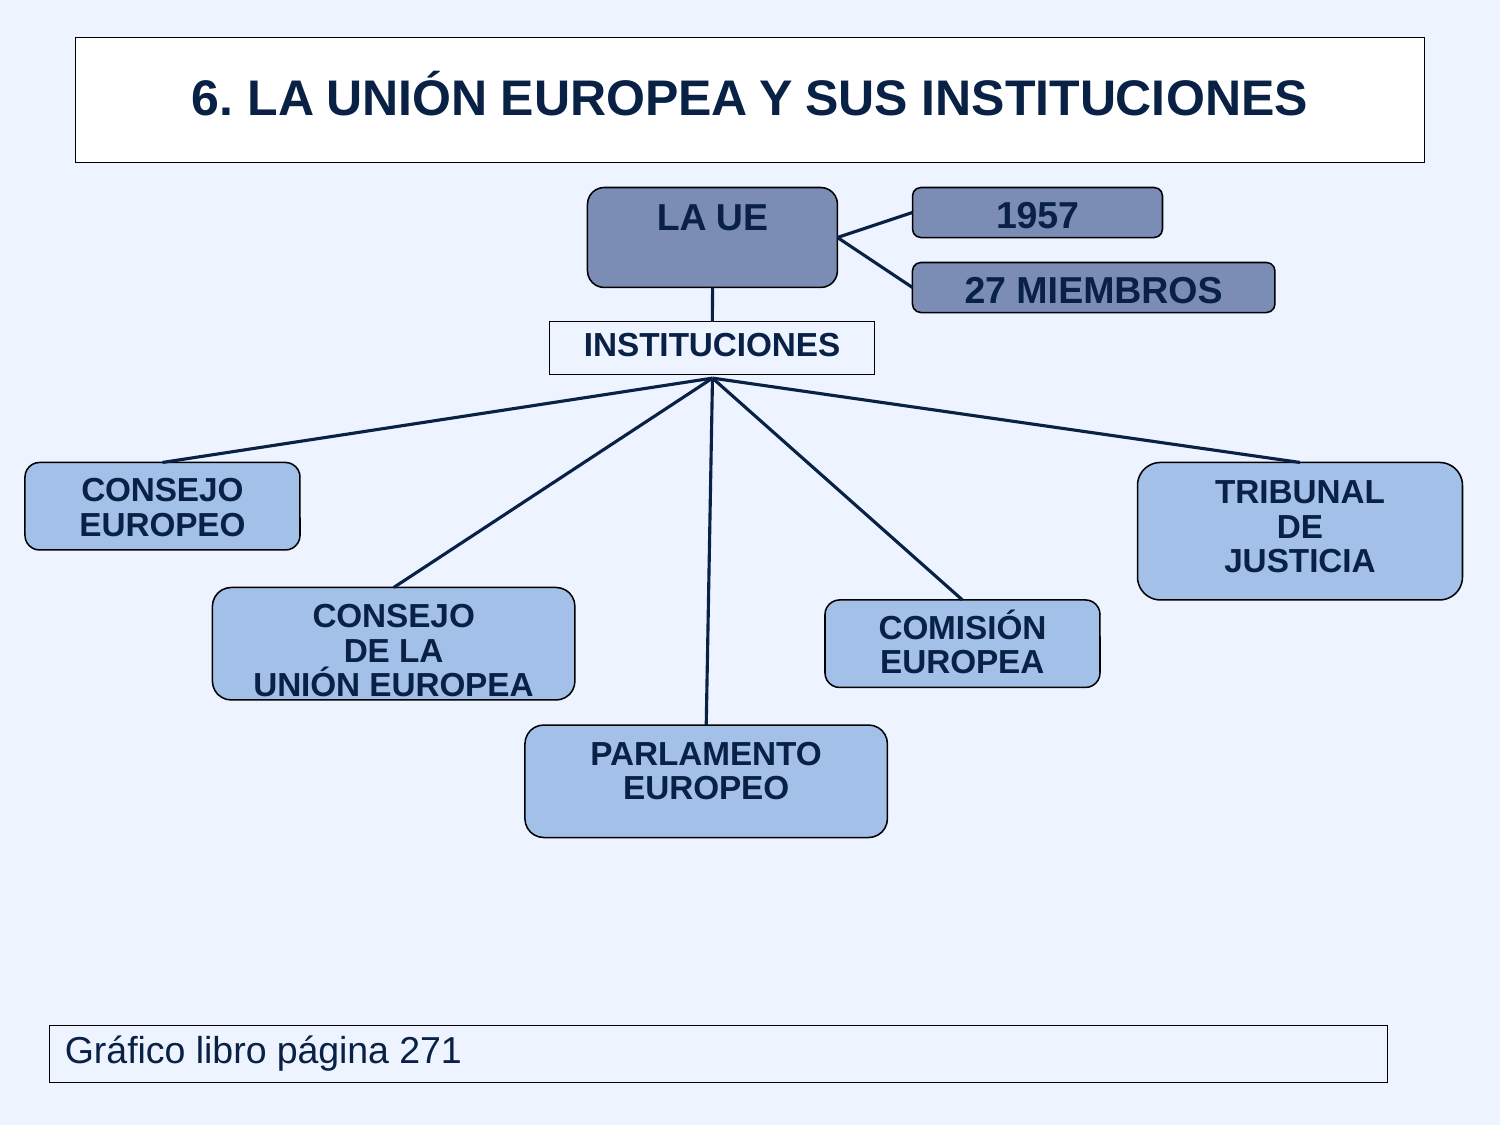

# 6. LA UNIÓN EUROPEA Y SUS INSTITUCIONES
LA UE
1957
27 MIEMBROS
INSTITUCIONES
CONSEJO
EUROPEO
TRIBUNAL
DE
JUSTICIA
CONSEJO
DE LA
UNIÓN EUROPEA
COMISIÓN EUROPEA
PARLAMENTO EUROPEO
Gráfico libro página 271